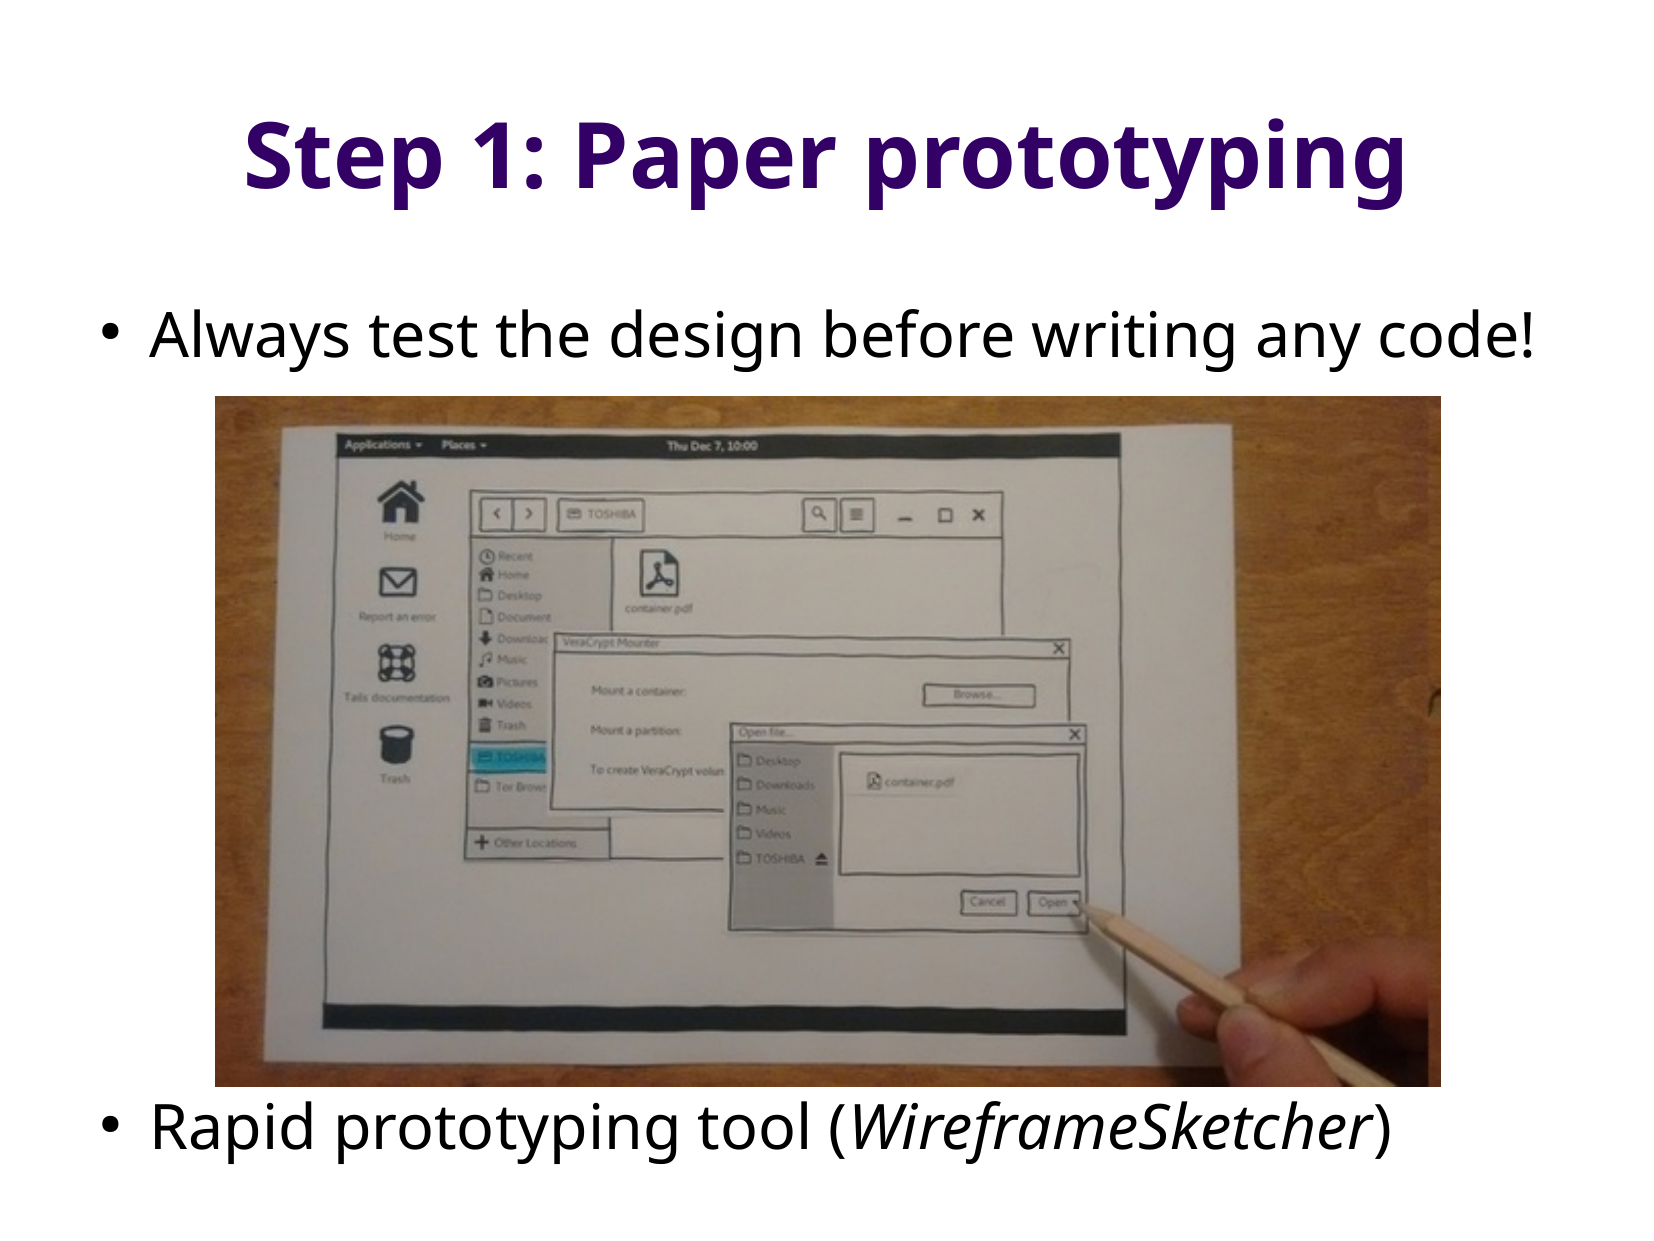

# Step 1: Paper prototyping
Always test the design before writing any code!
Rapid prototyping tool (WireframeSketcher)